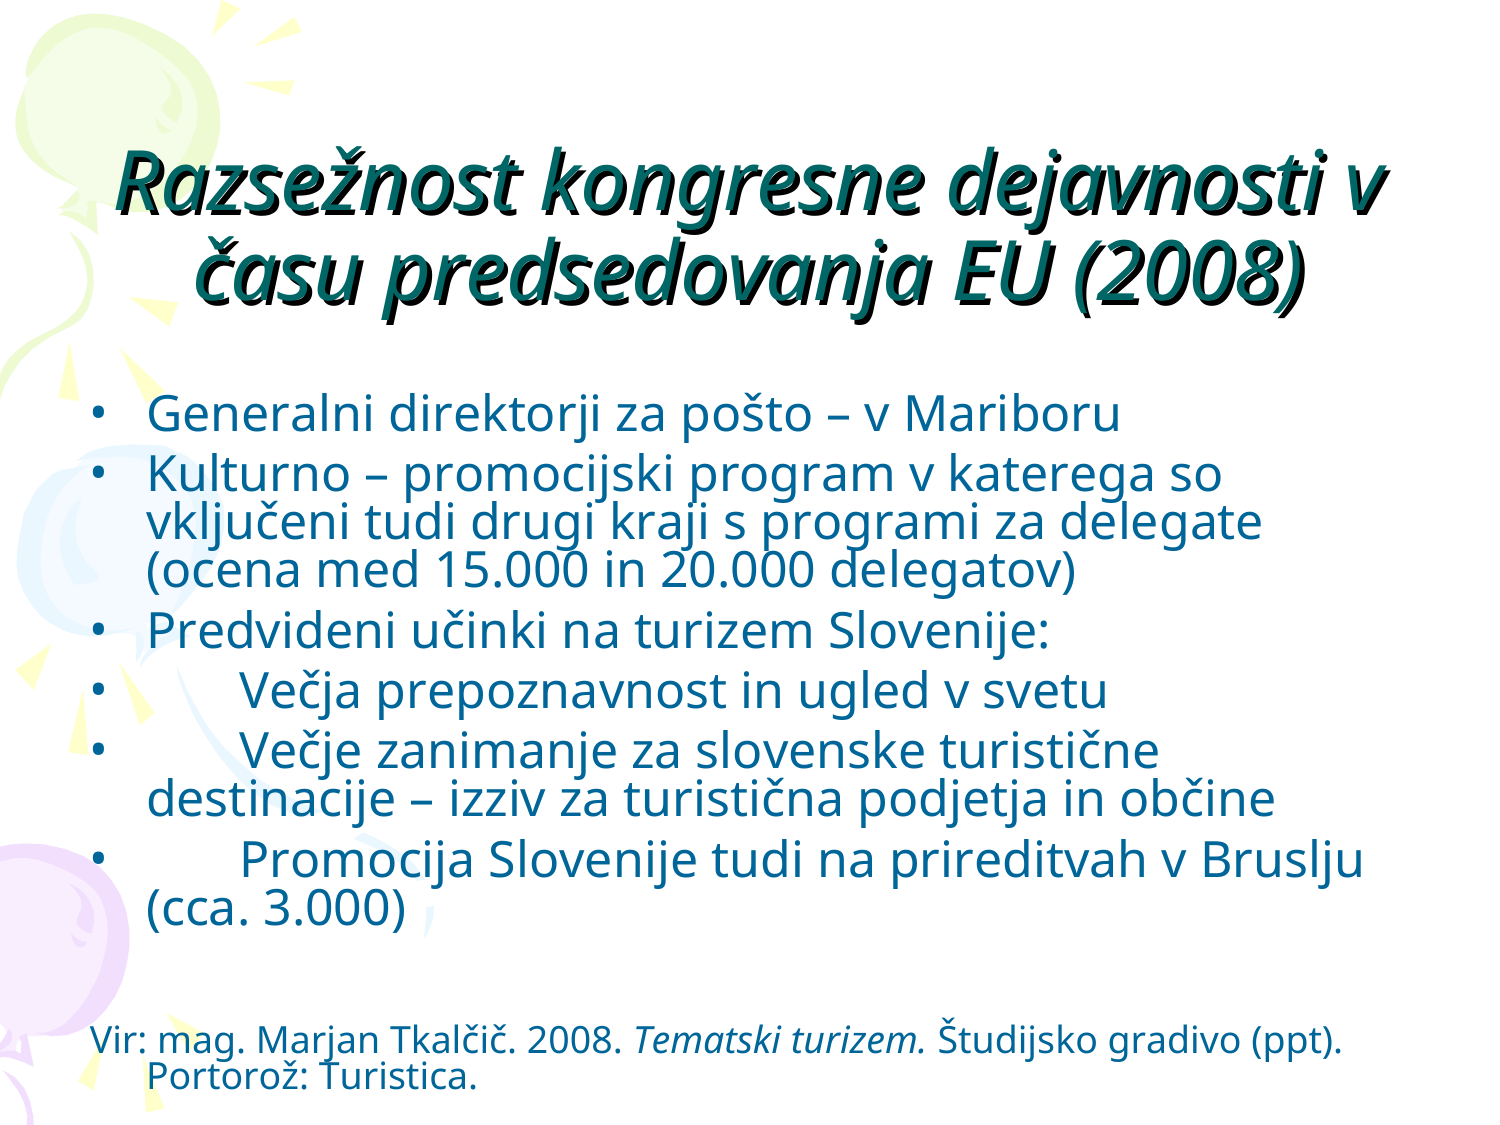

# Razsežnost kongresne dejavnosti v času predsedovanja EU (2008)
Generalni direktorji za pošto – v Mariboru
Kulturno – promocijski program v katerega so vključeni tudi drugi kraji s programi za delegate (ocena med 15.000 in 20.000 delegatov)
Predvideni učinki na turizem Slovenije:
	Večja prepoznavnost in ugled v svetu
	Večje zanimanje za slovenske turistične destinacije – izziv za turistična podjetja in občine
	Promocija Slovenije tudi na prireditvah v Bruslju (cca. 3.000)
Vir: mag. Marjan Tkalčič. 2008. Tematski turizem. Študijsko gradivo (ppt). Portorož: Turistica.